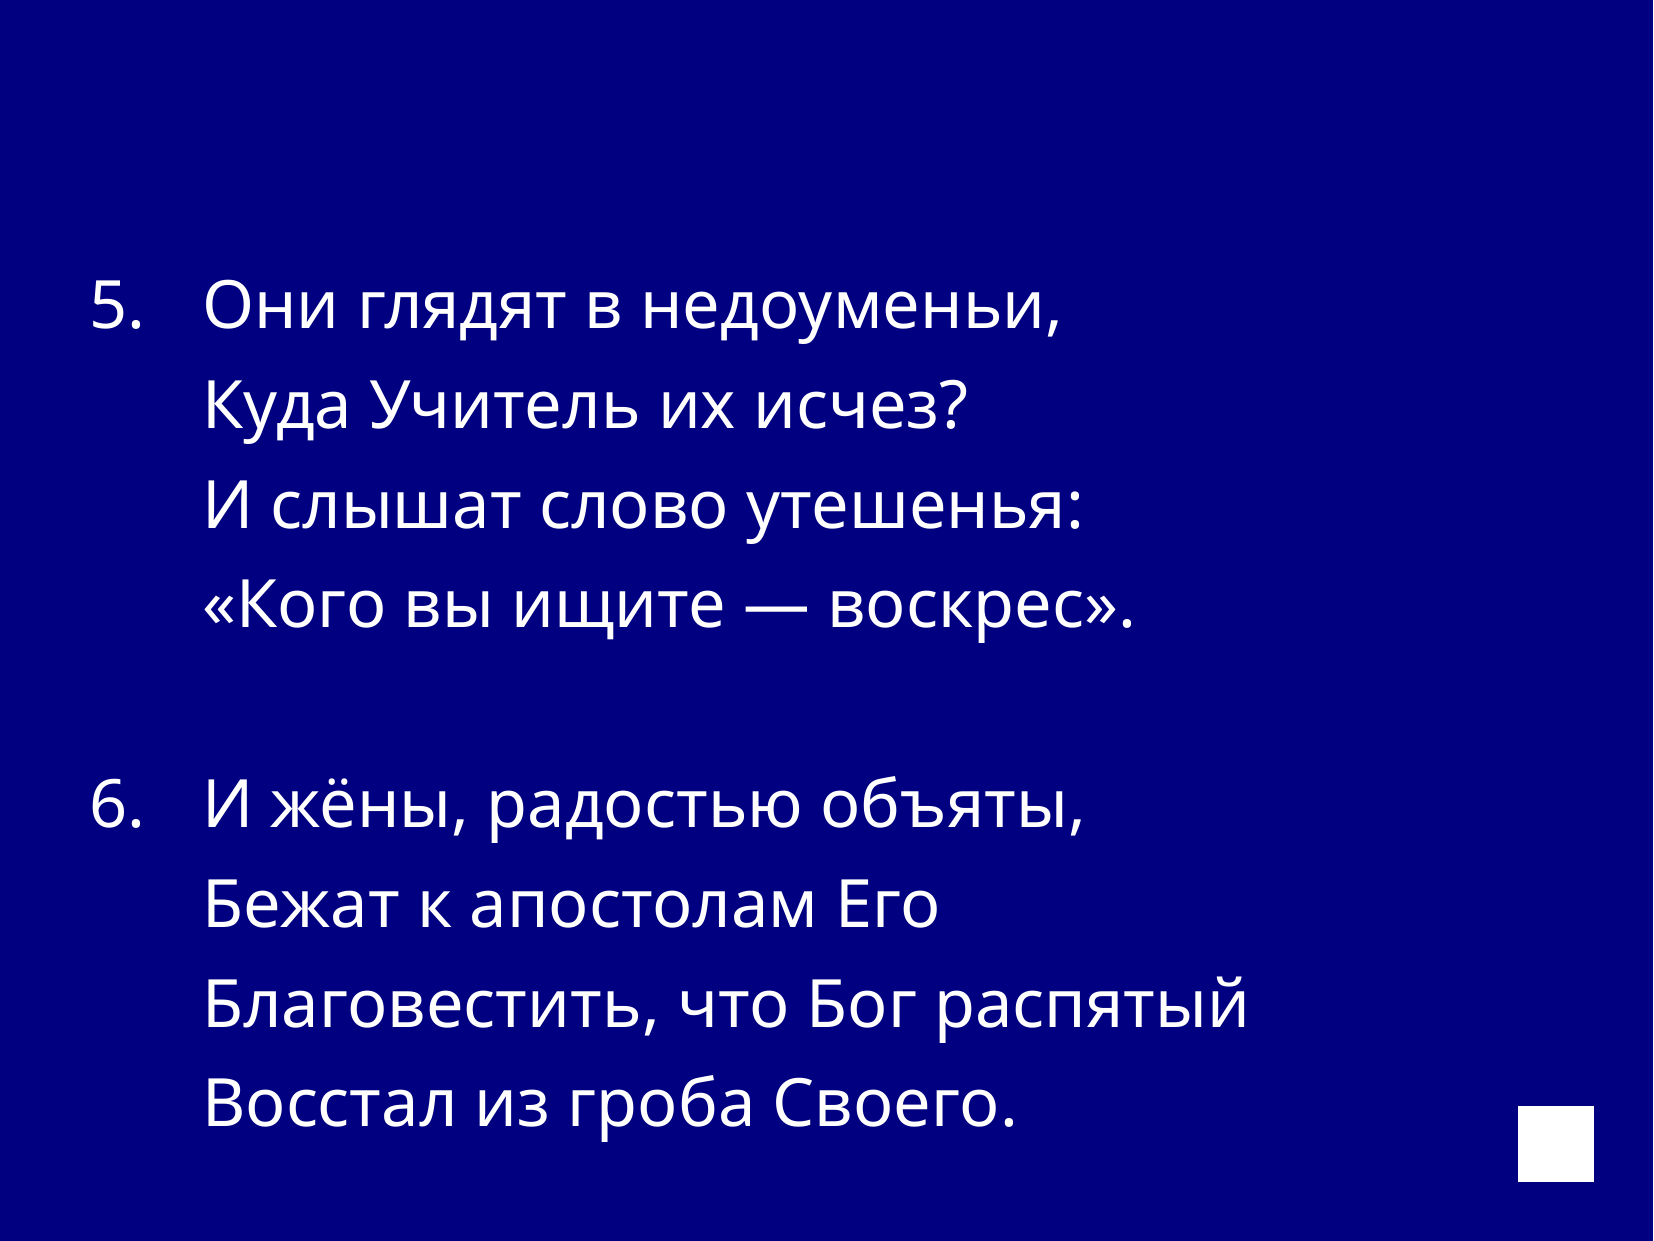

5.	Они глядят в недоуменьи,
	Куда Учитель их исчез?
	И слышат слово утешенья:
	«Кого вы ищите — воскрес».
6.	И жёны, радостью объяты,
	Бежат к апостолам Его
	Благовестить, что Бог распятый
	Восстал из гроба Своего.